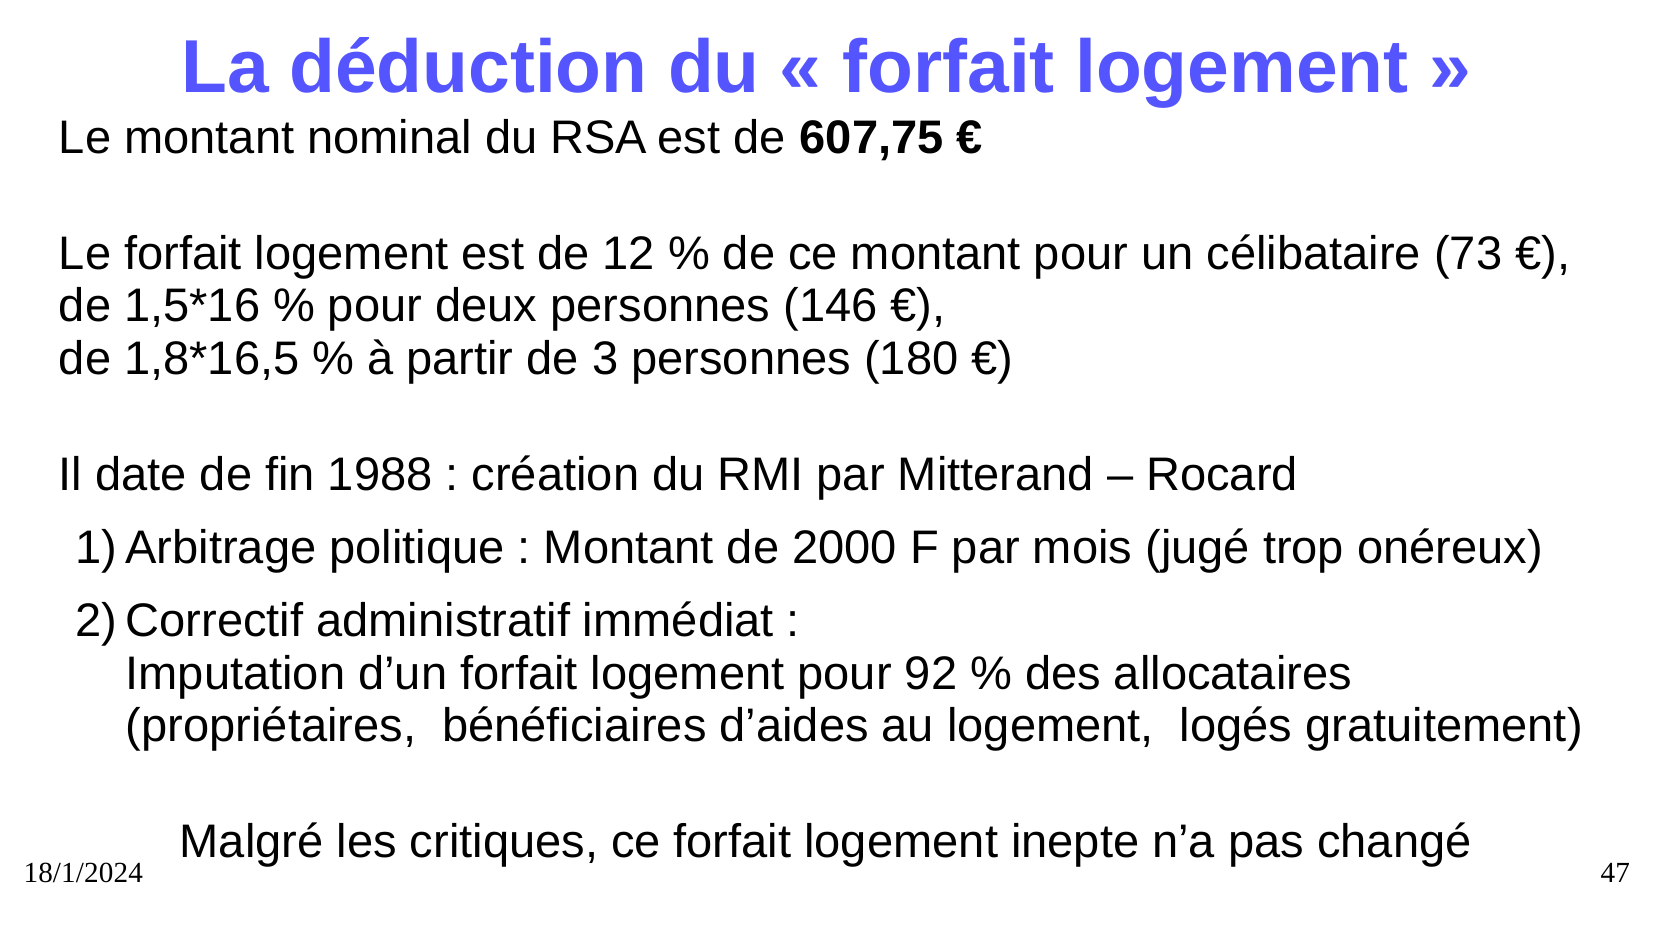

# La déduction du « forfait logement »
Le montant nominal du RSA est de 607,75 €
Le forfait logement est de 12 % de ce montant pour un célibataire (73 €),
de 1,5*16 % pour deux personnes (146 €),
de 1,8*16,5 % à partir de 3 personnes (180 €)
Il date de fin 1988 : création du RMI par Mitterand – Rocard
Arbitrage politique : Montant de 2000 F par mois (jugé trop onéreux)
Correctif administratif immédiat :
Imputation d’un forfait logement pour 92 % des allocataires (propriétaires, bénéficiaires d’aides au logement, logés gratuitement)
Malgré les critiques, ce forfait logement inepte n’a pas changé
18/1/2024
47